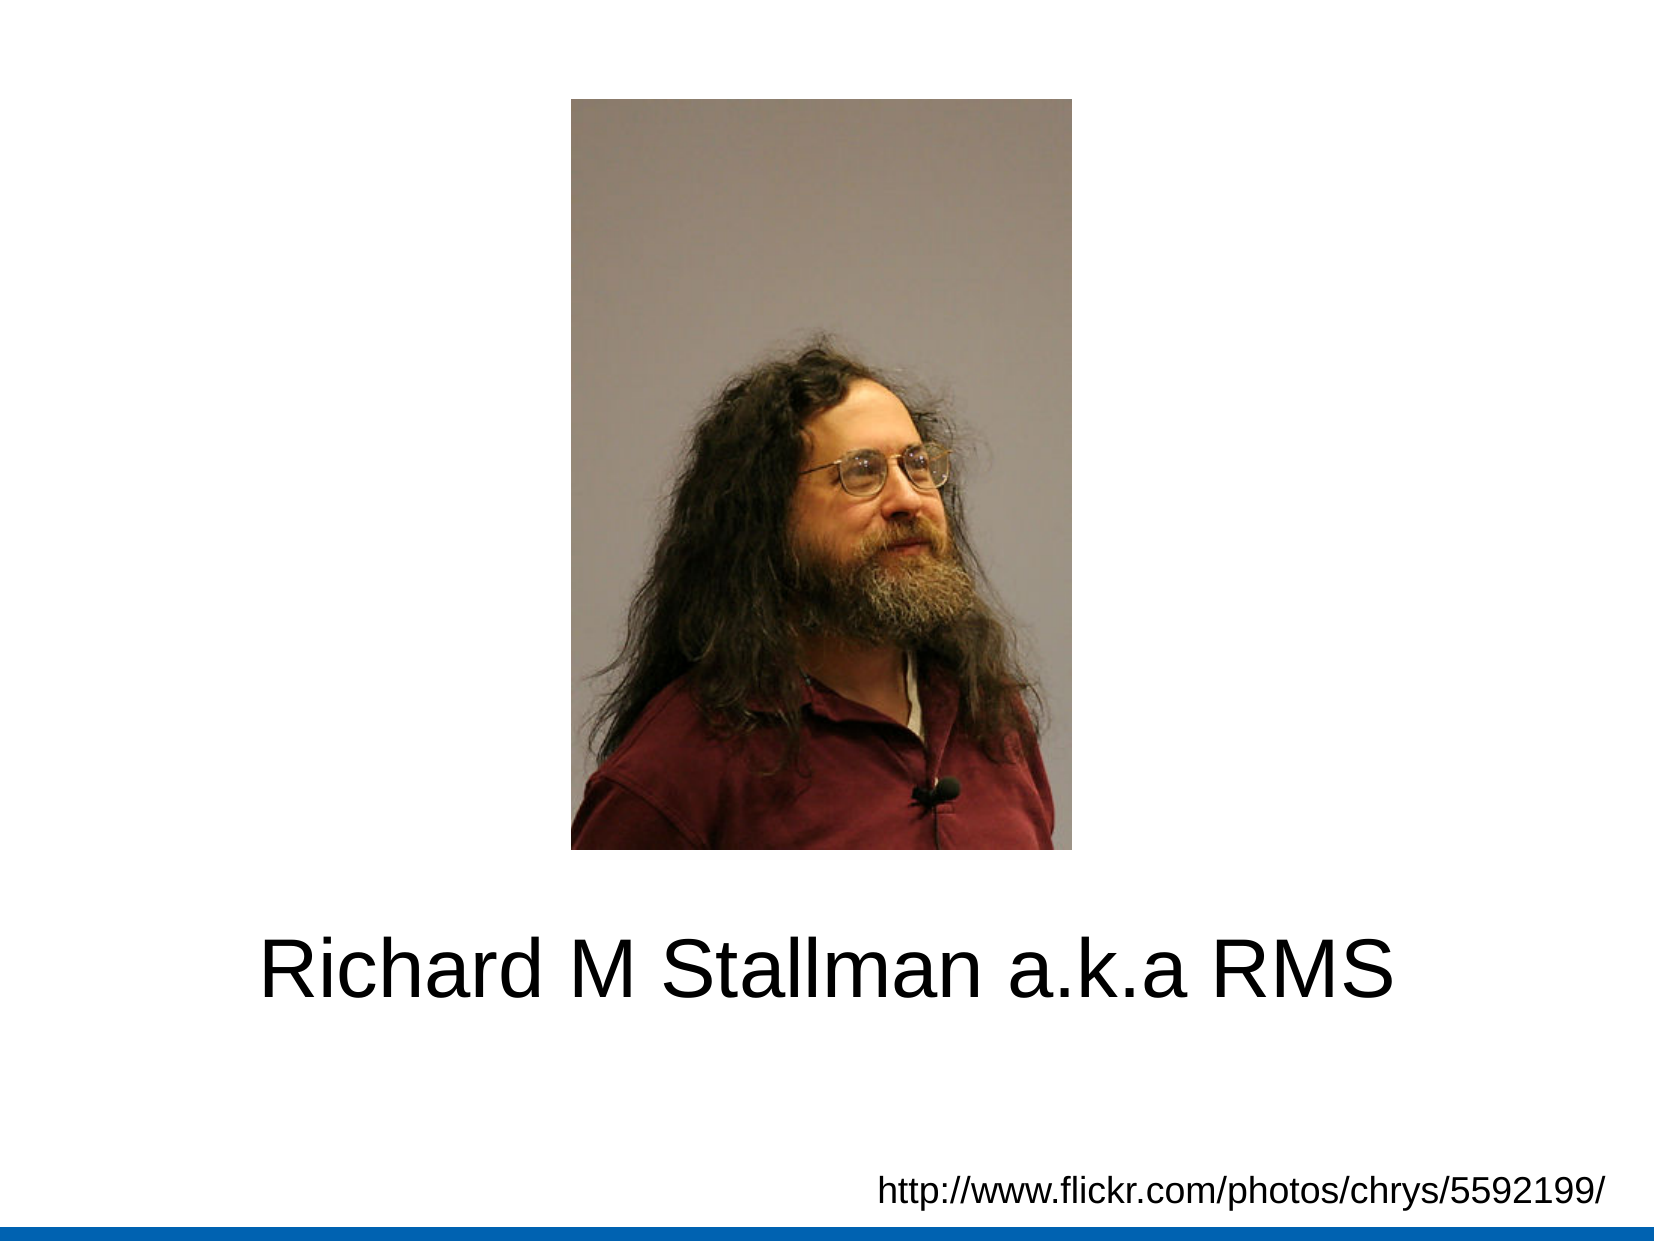

# Richard M Stallman a.k.a RMS
http://www.flickr.com/photos/chrys/5592199/